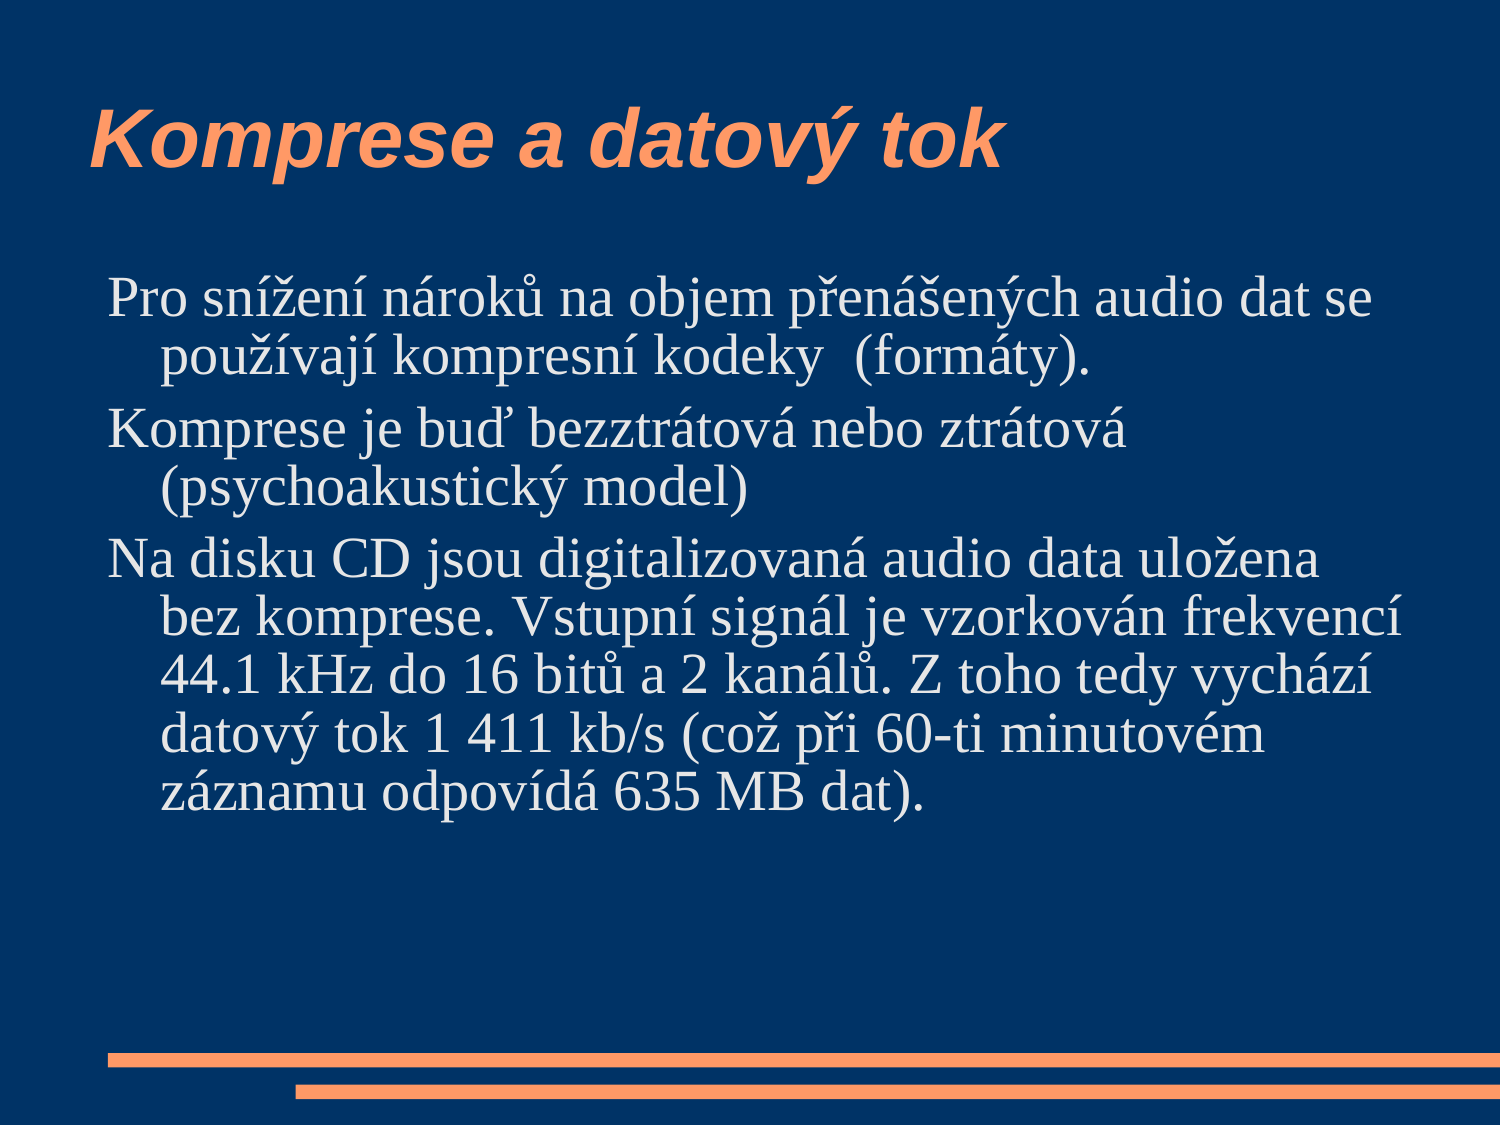

# Komprese a datový tok
Pro snížení nároků na objem přenášených audio dat se používají kompresní kodeky (formáty).
Komprese je buď bezztrátová nebo ztrátová (psychoakustický model)
Na disku CD jsou digitalizovaná audio data uložena bez komprese. Vstupní signál je vzorkován frekvencí 44.1 kHz do 16 bitů a 2 kanálů. Z toho tedy vychází datový tok 1 411 kb/s (což při 60-ti minutovém záznamu odpovídá 635 MB dat).